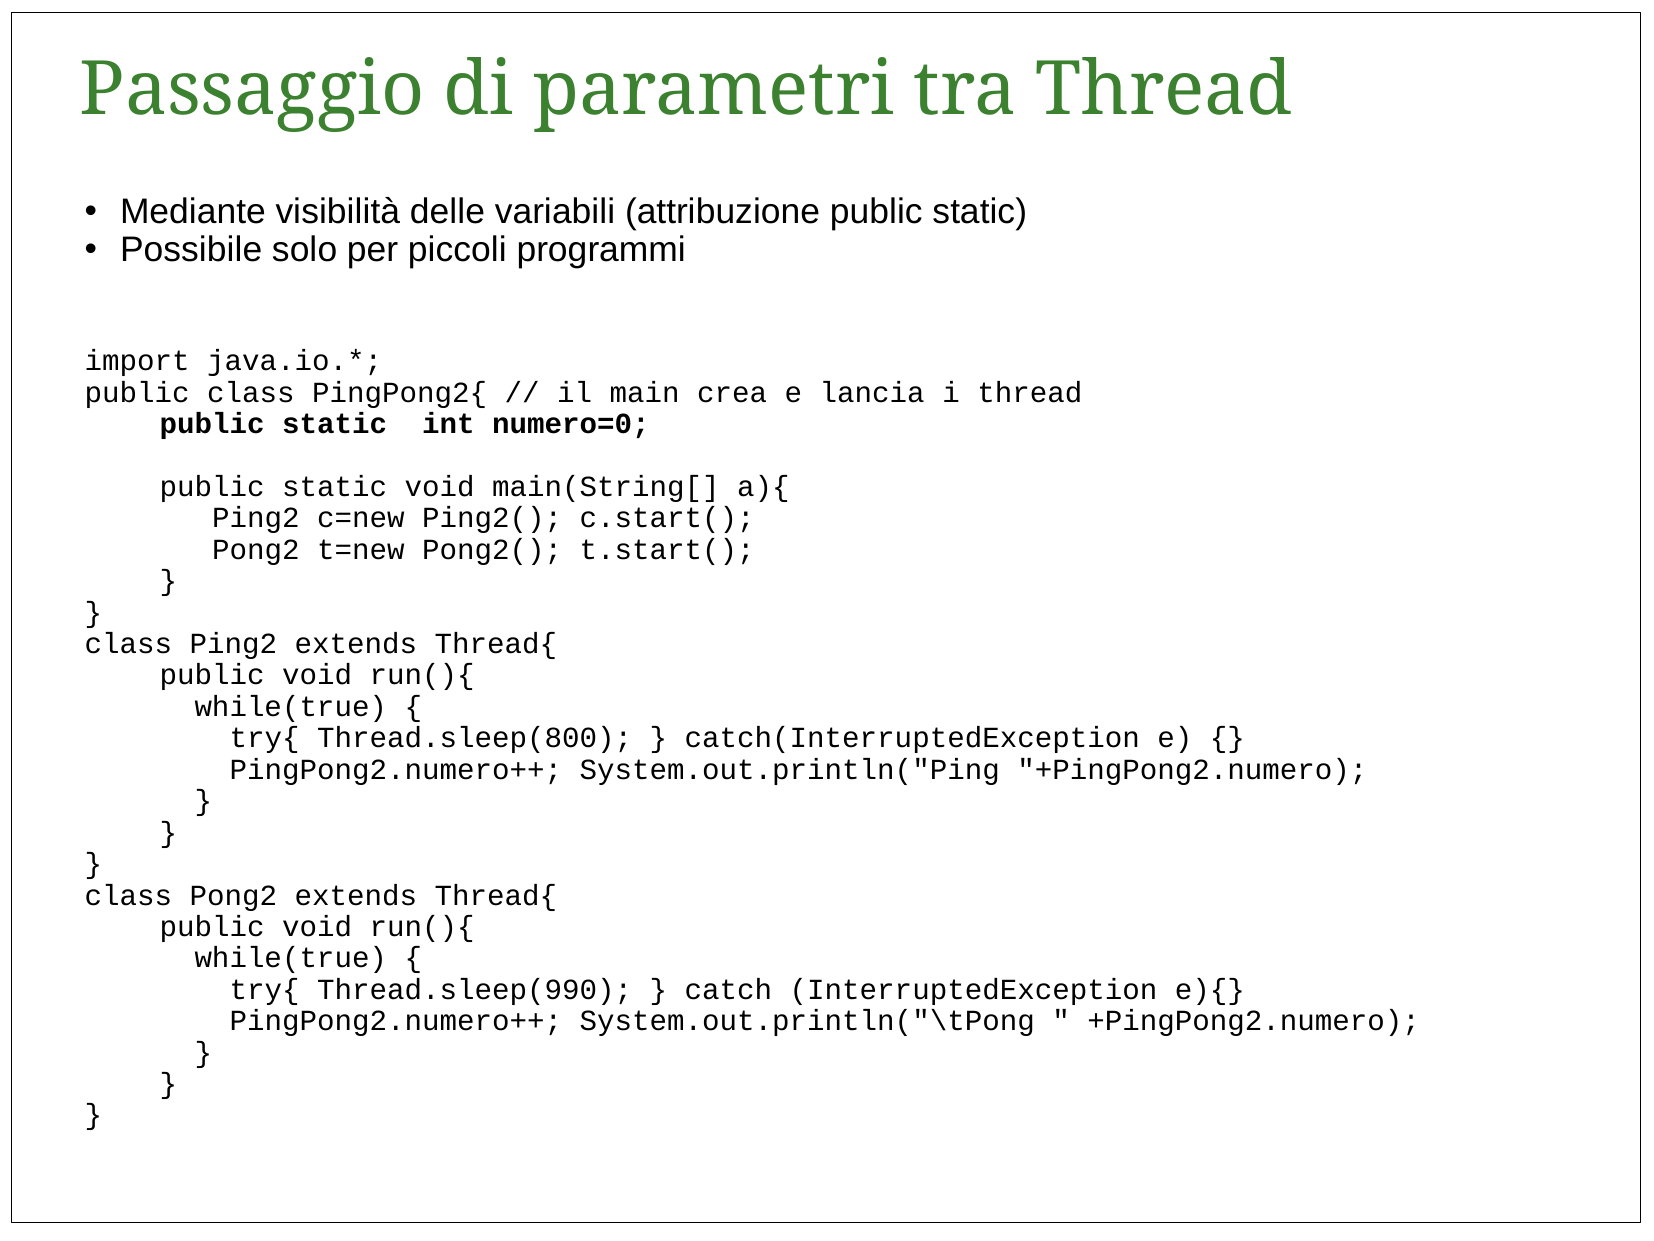

Passaggio di parametri tra Thread
Mediante visibilità delle variabili (attribuzione public static)
Possibile solo per piccoli programmi
import java.io.*;
public class PingPong2{ // il main crea e lancia i thread
	public static int numero=0;
	public static void main(String[] a){
	 Ping2 c=new Ping2(); c.start();
	 Pong2 t=new Pong2(); t.start();
	}
}
class Ping2 extends Thread{
	public void run(){
	 while(true) {
	 try{ Thread.sleep(800); } catch(InterruptedException e) {}
	 PingPong2.numero++; System.out.println("Ping "+PingPong2.numero);
	 }
	}
}
class Pong2 extends Thread{
	public void run(){
	 while(true) {
	 try{ Thread.sleep(990); } catch (InterruptedException e){}
	 PingPong2.numero++; System.out.println("\tPong " +PingPong2.numero);
	 }
	}
}